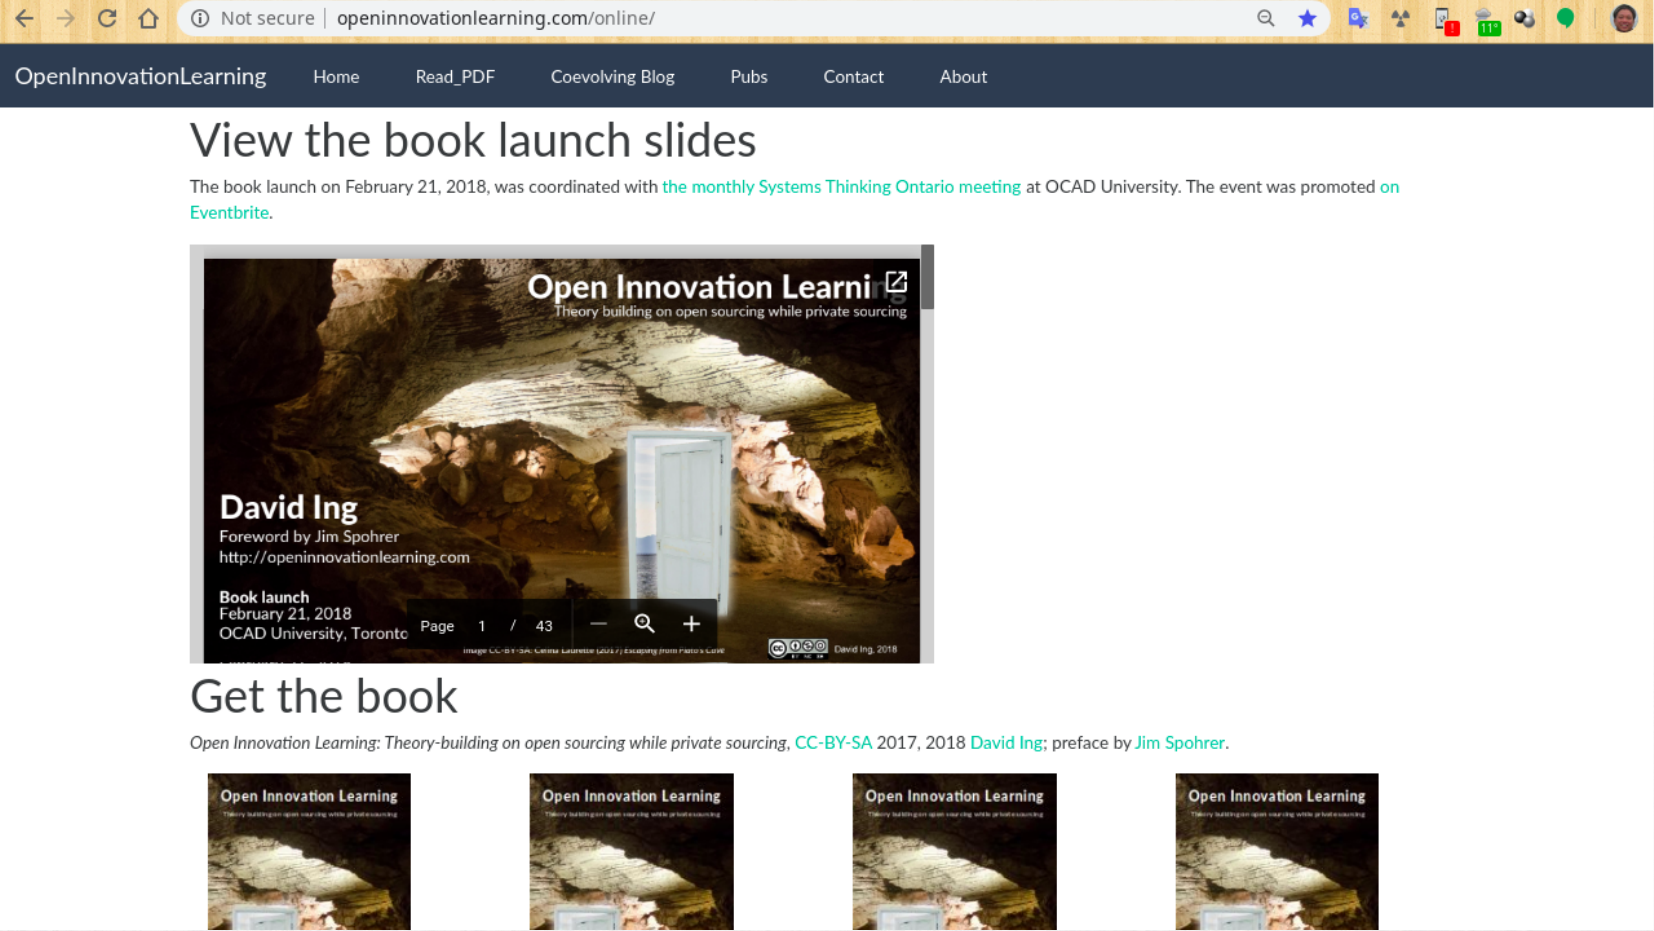

# Open Innovation Learning
Systems Changes: History-making, commitment, argumentation + pattern language
March 2020